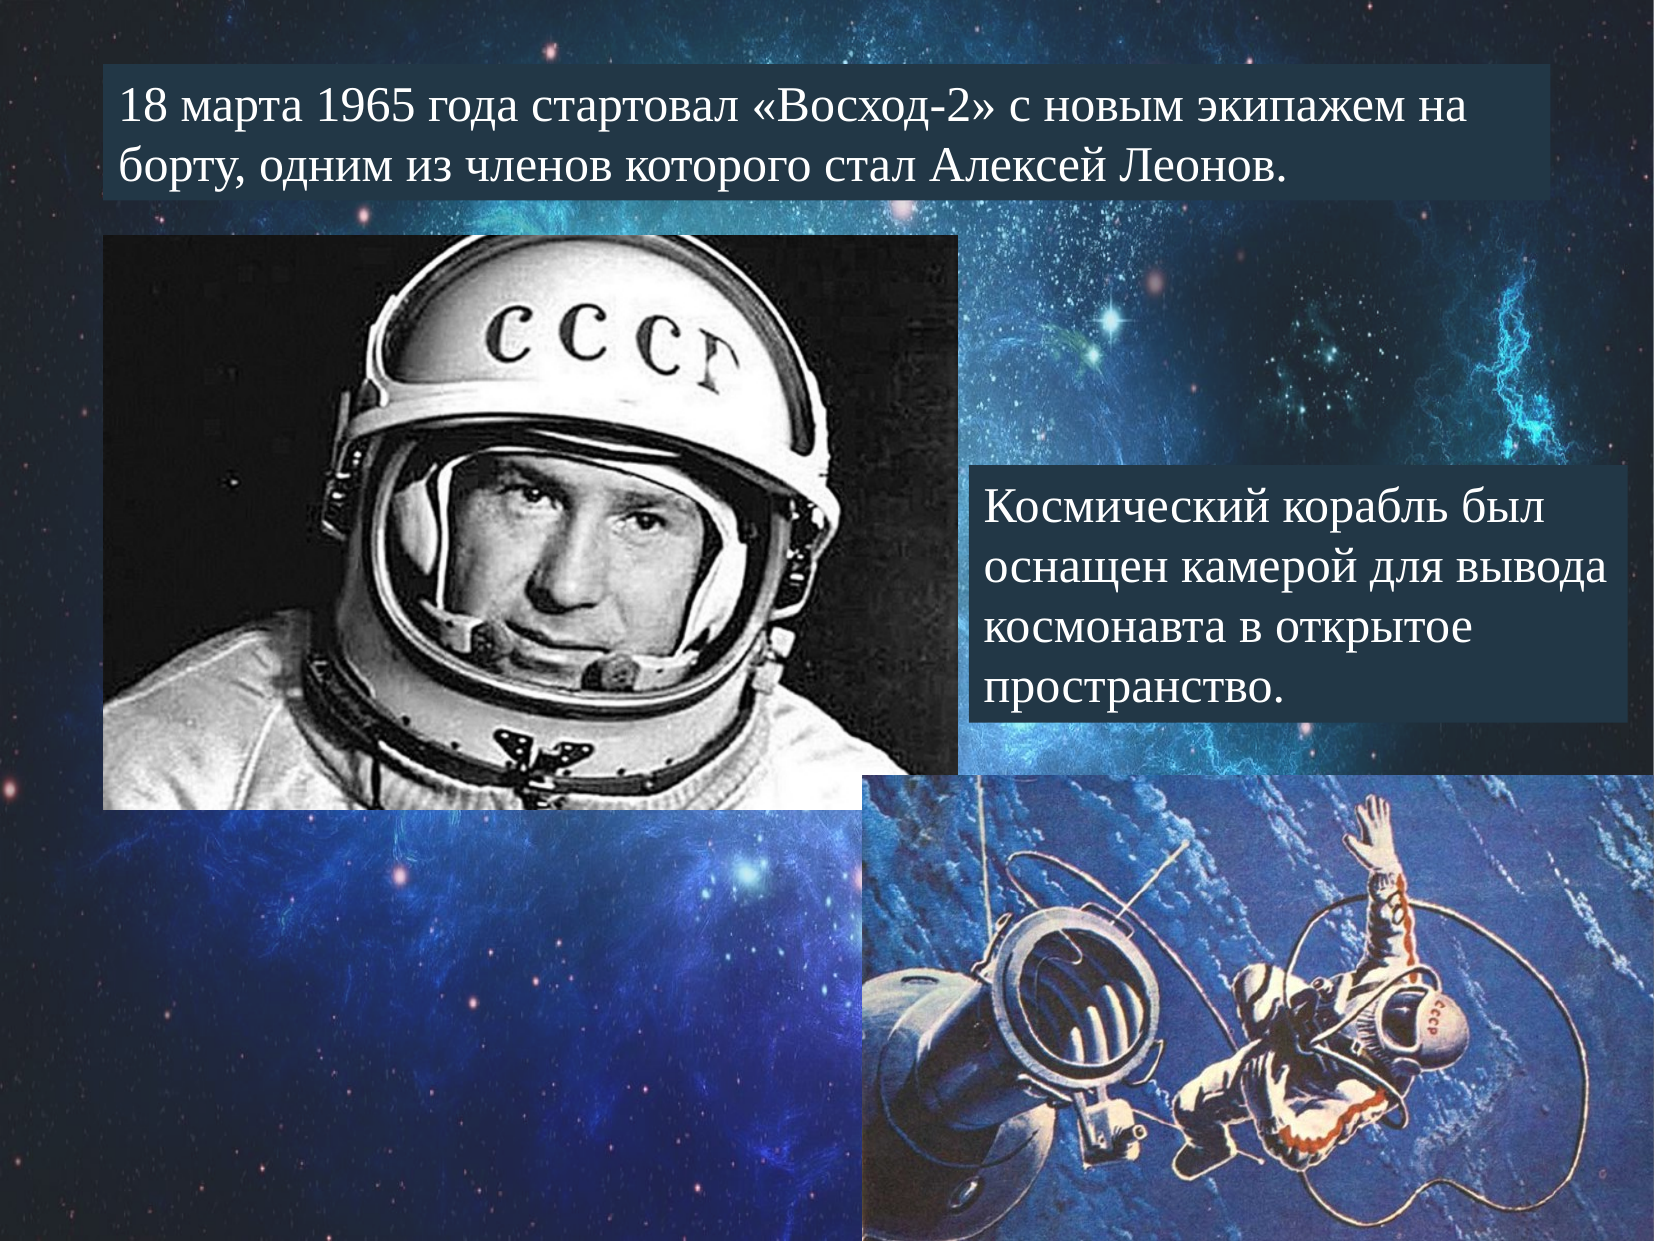

18 марта 1965 года стартовал «Восход-2» с новым экипажем на борту, одним из членов которого стал Алексей Леонов.
Космический корабль был оснащен камерой для вывода космонавта в открытое пространство.